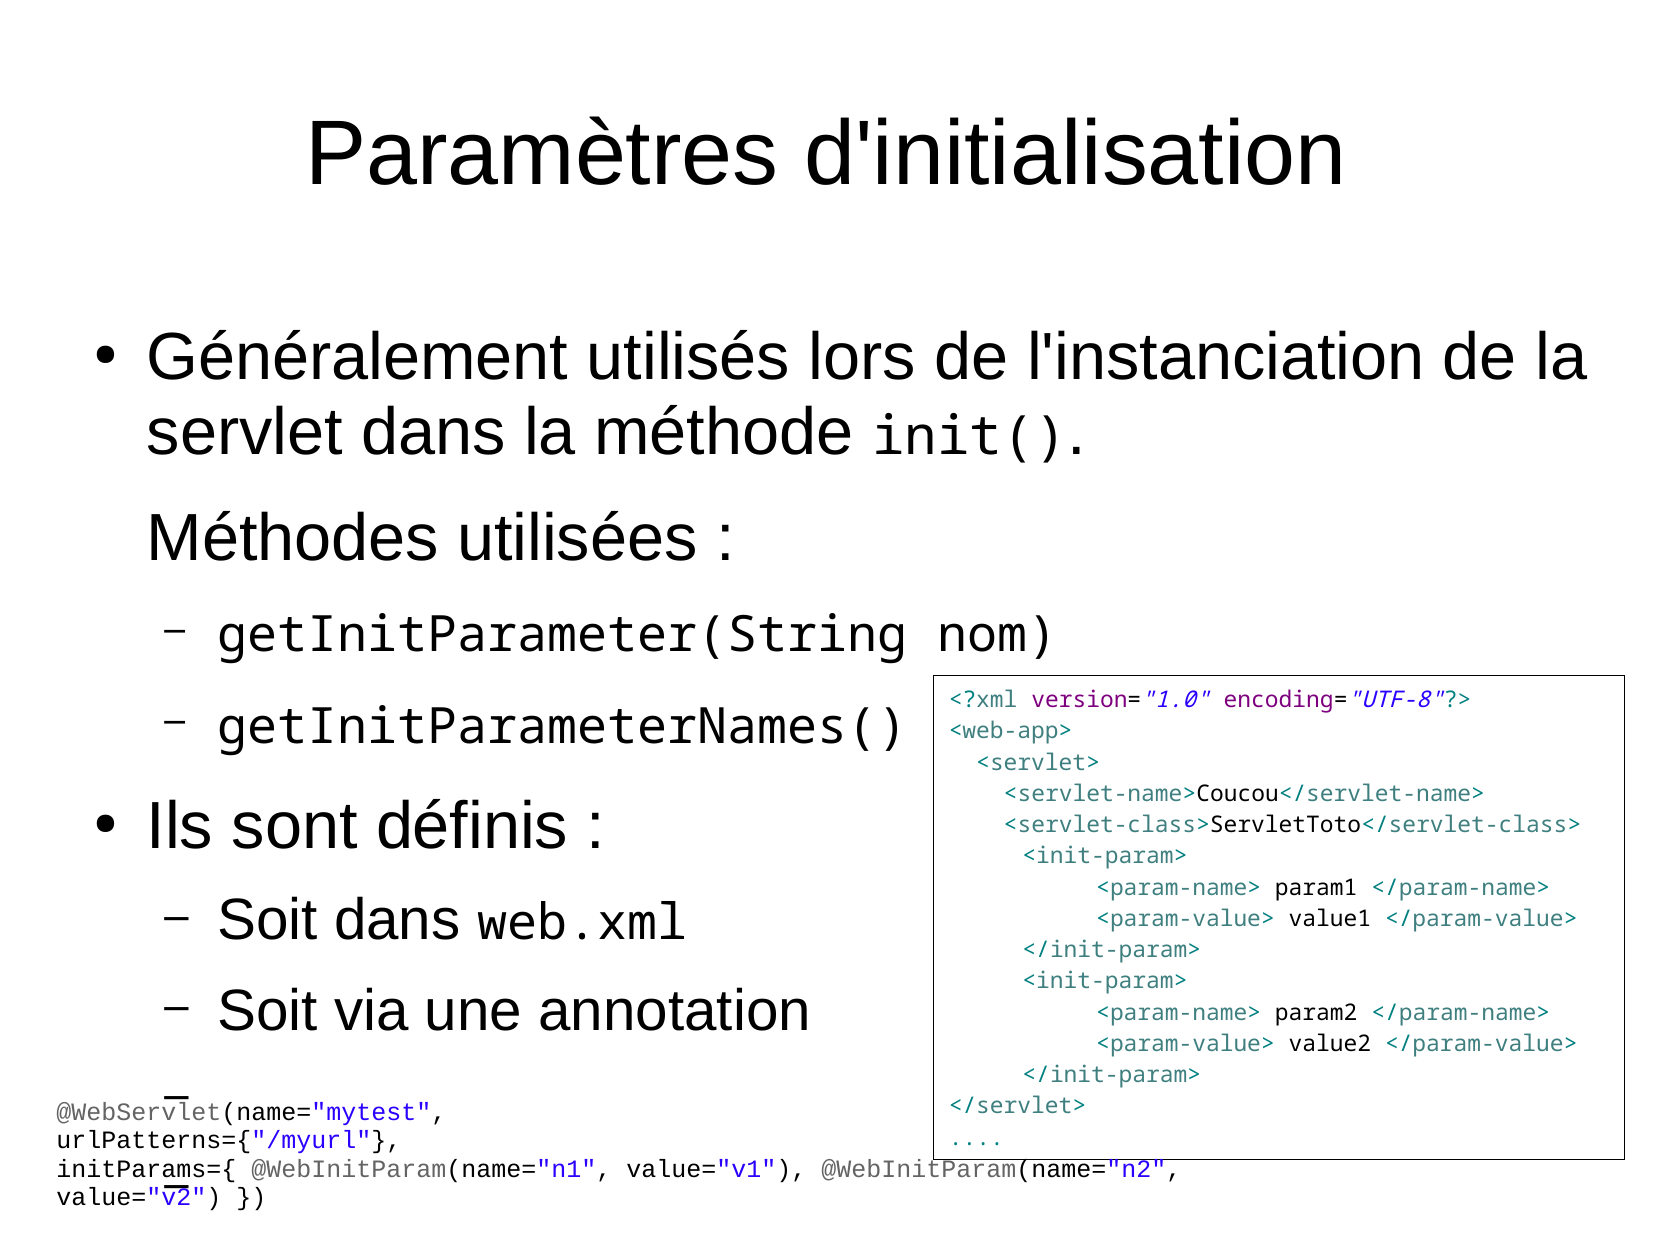

# Paramètres d'initialisation
Généralement utilisés lors de l'instanciation de la servlet dans la méthode init().
Méthodes utilisées :
getInitParameter(String nom)
getInitParameterNames()
Ils sont définis :
Soit dans web.xml
Soit via une annotation
<?xml version="1.0" encoding="UTF-8"?>
<web-app>
 <servlet>
 <servlet-name>Coucou</servlet-name>
 <servlet-class>ServletToto</servlet-class>
	<init-param>
		<param-name> param1 </param-name>
 		<param-value> value1 </param-value>
	</init-param>
	<init-param>
		<param-name> param2 </param-name>
		<param-value> value2 </param-value>
	</init-param>
</servlet>
....
@WebServlet(name="mytest",
urlPatterns={"/myurl"},
initParams={ @WebInitParam(name="n1", value="v1"), @WebInitParam(name="n2", value="v2") })